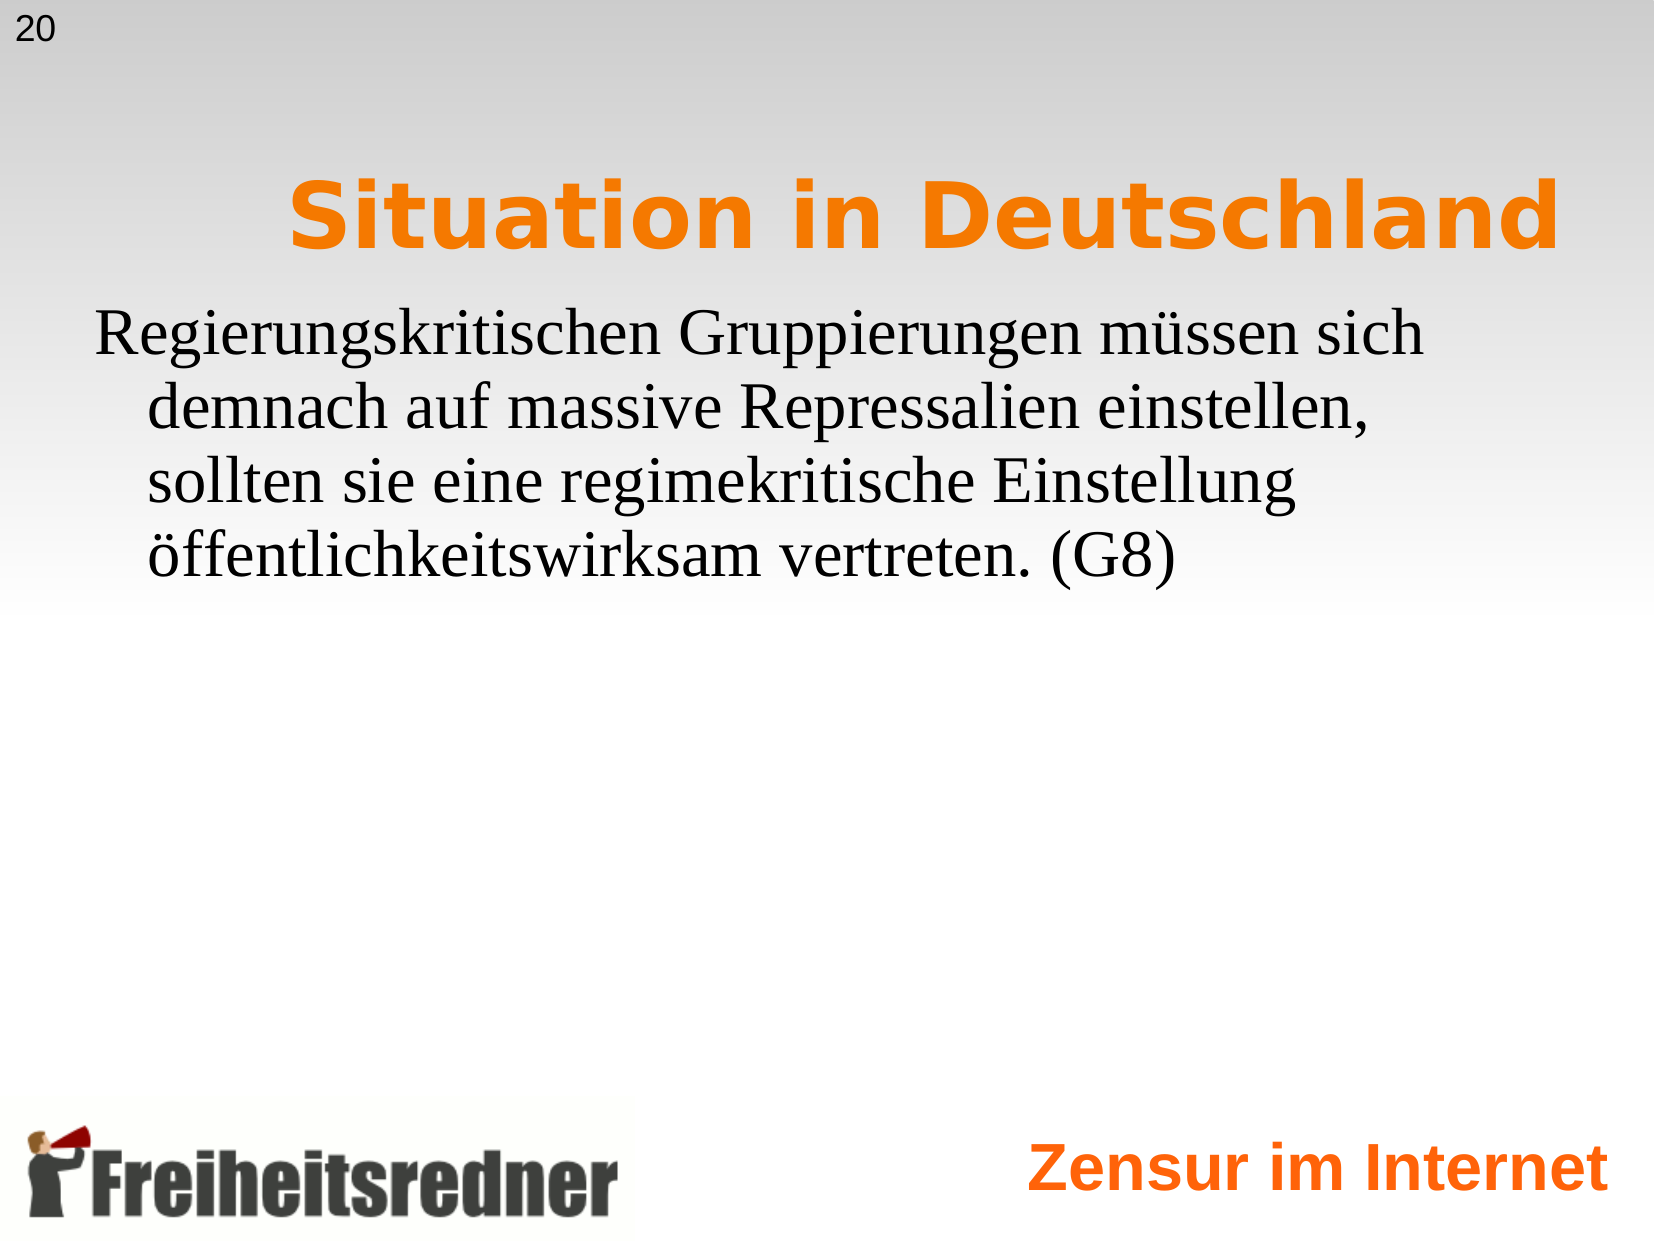

# Situation in Deutschland
Regierungskritischen Gruppierungen müssen sich demnach auf massive Repressalien einstellen, sollten sie eine regimekritische Einstellung öffentlichkeitswirksam vertreten. (G8)